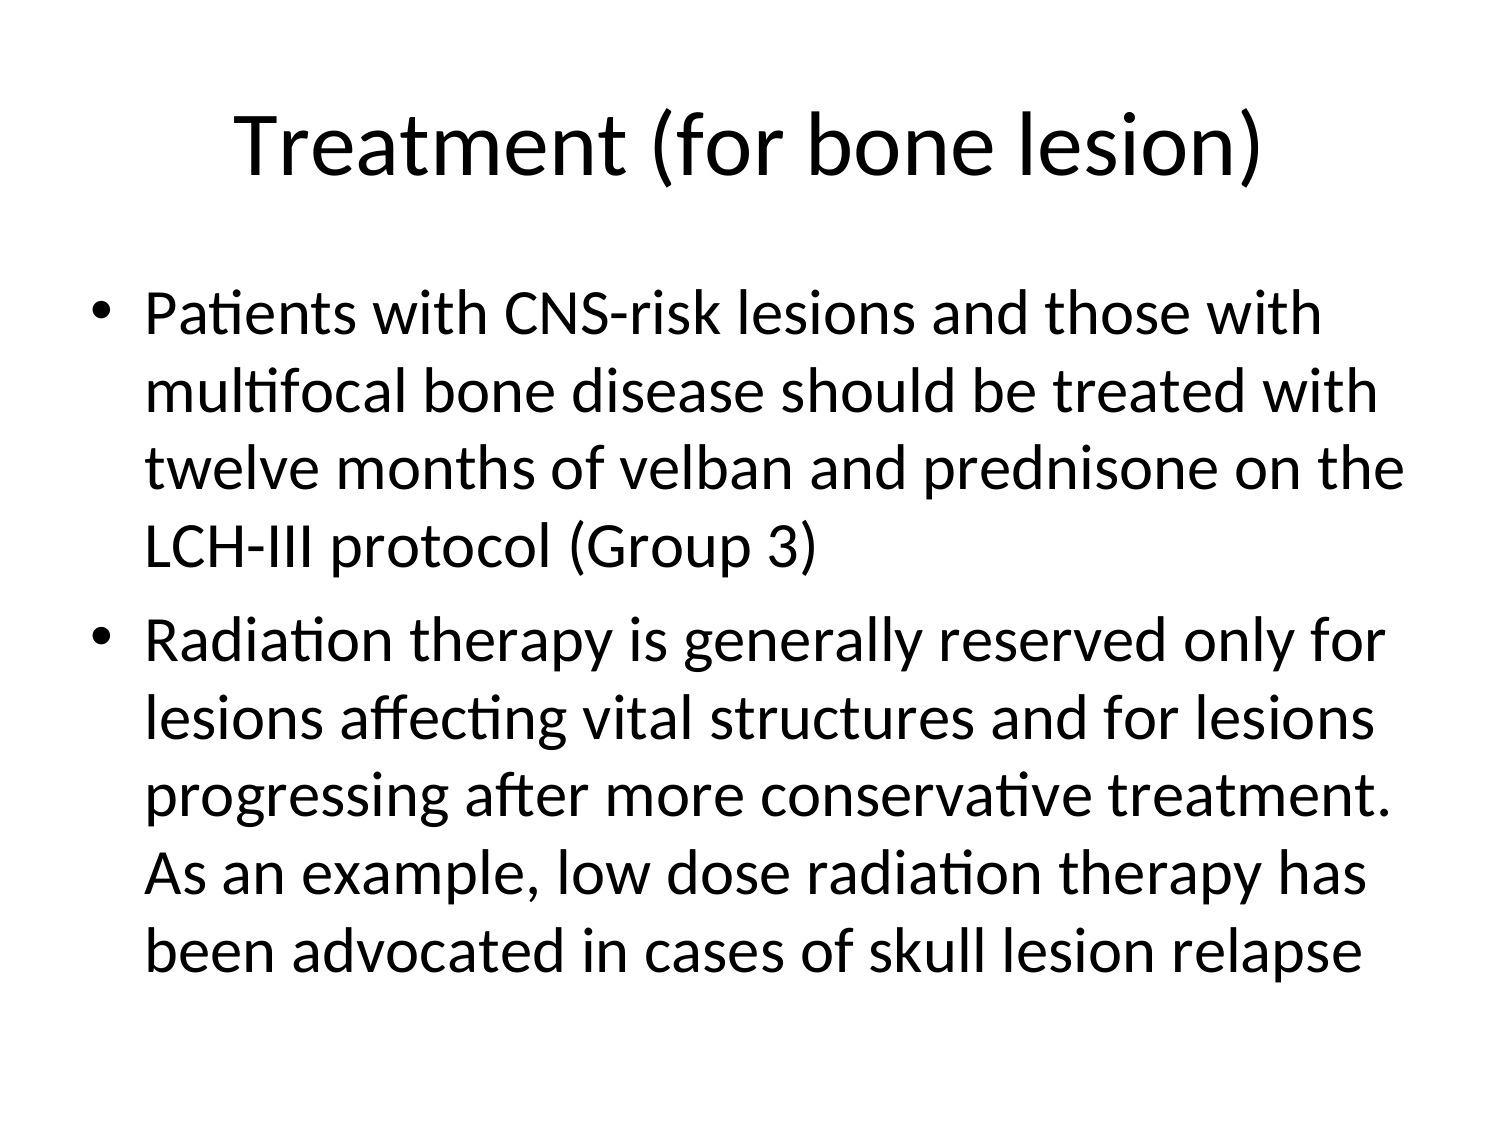

# Treatment (for bone lesion)
Patients with CNS-risk lesions and those with multifocal bone disease should be treated with twelve months of velban and prednisone on the LCH-III protocol (Group 3)
Radiation therapy is generally reserved only for lesions affecting vital structures and for lesions progressing after more conservative treatment. As an example, low dose radiation therapy has been advocated in cases of skull lesion relapse